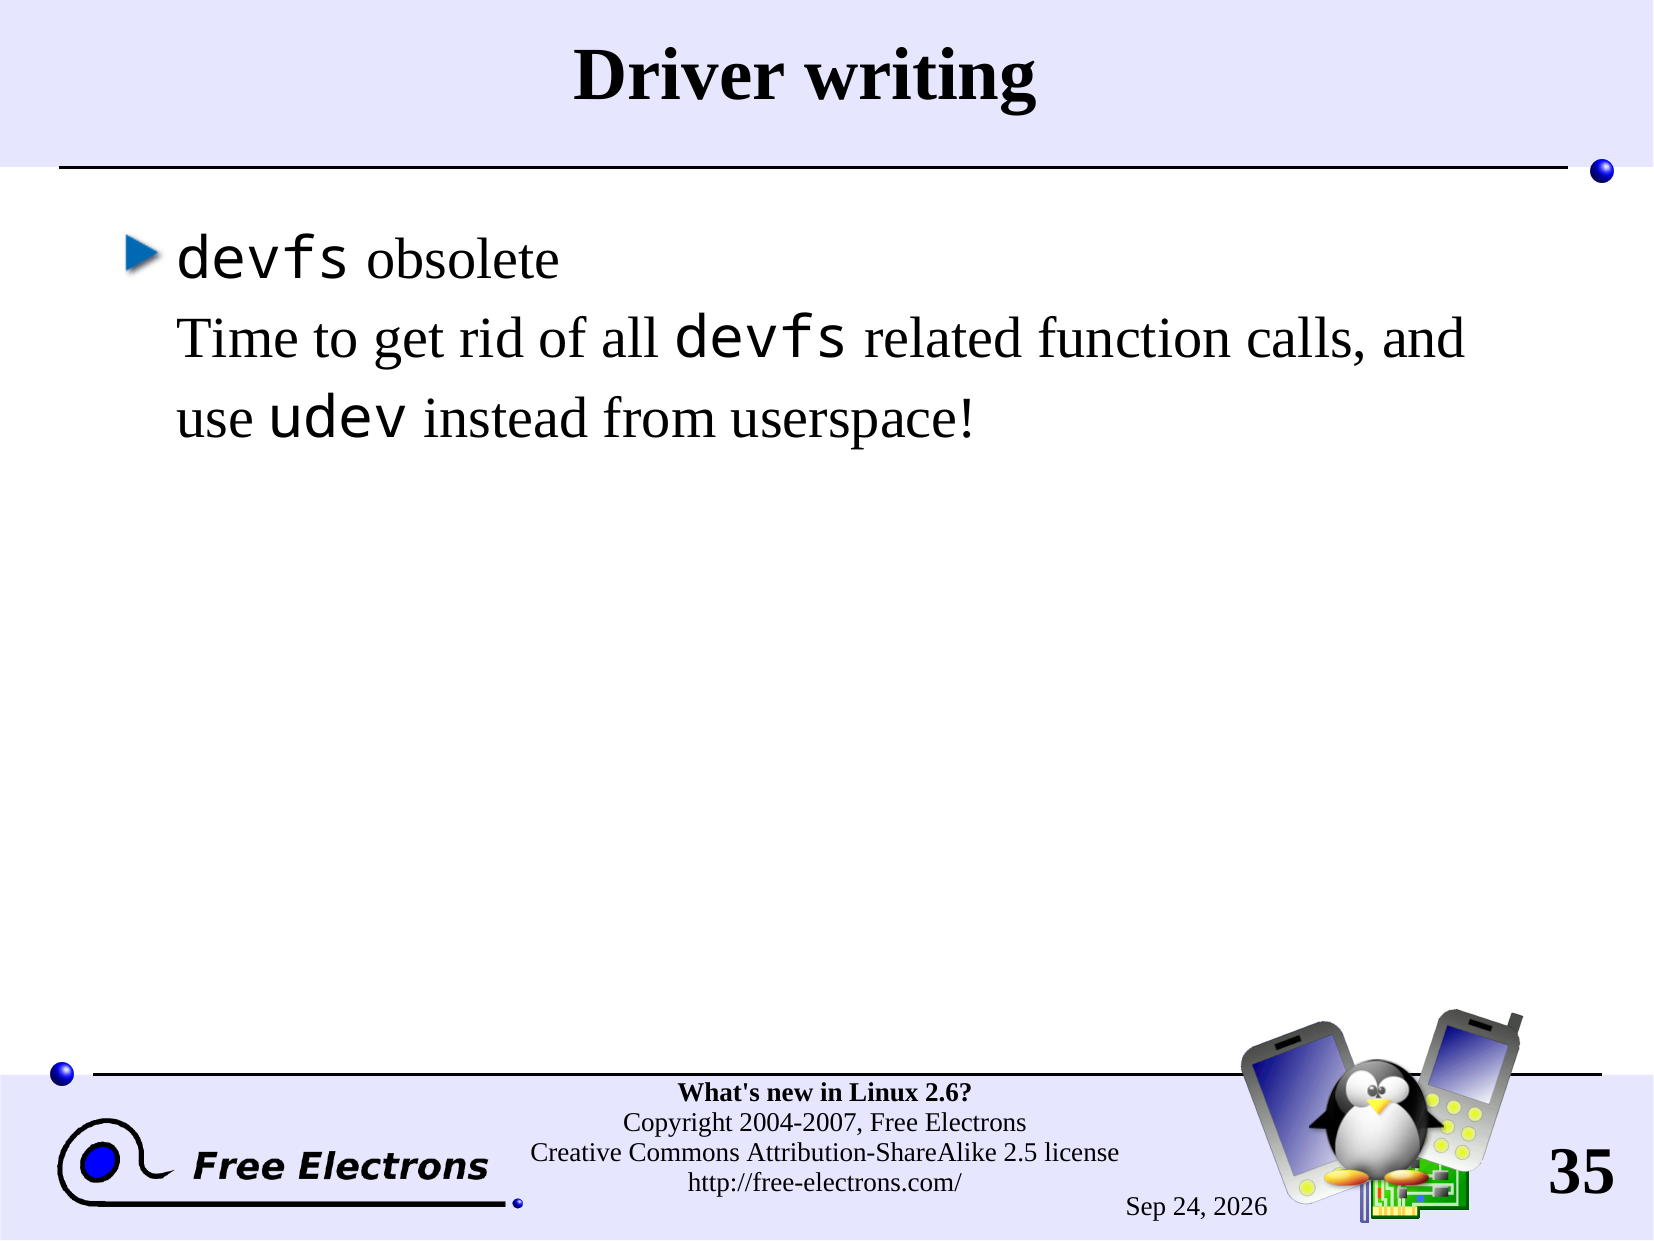

# Driver writing
devfs obsolete
Time to get rid of all devfs related function calls, and use udev instead from userspace!